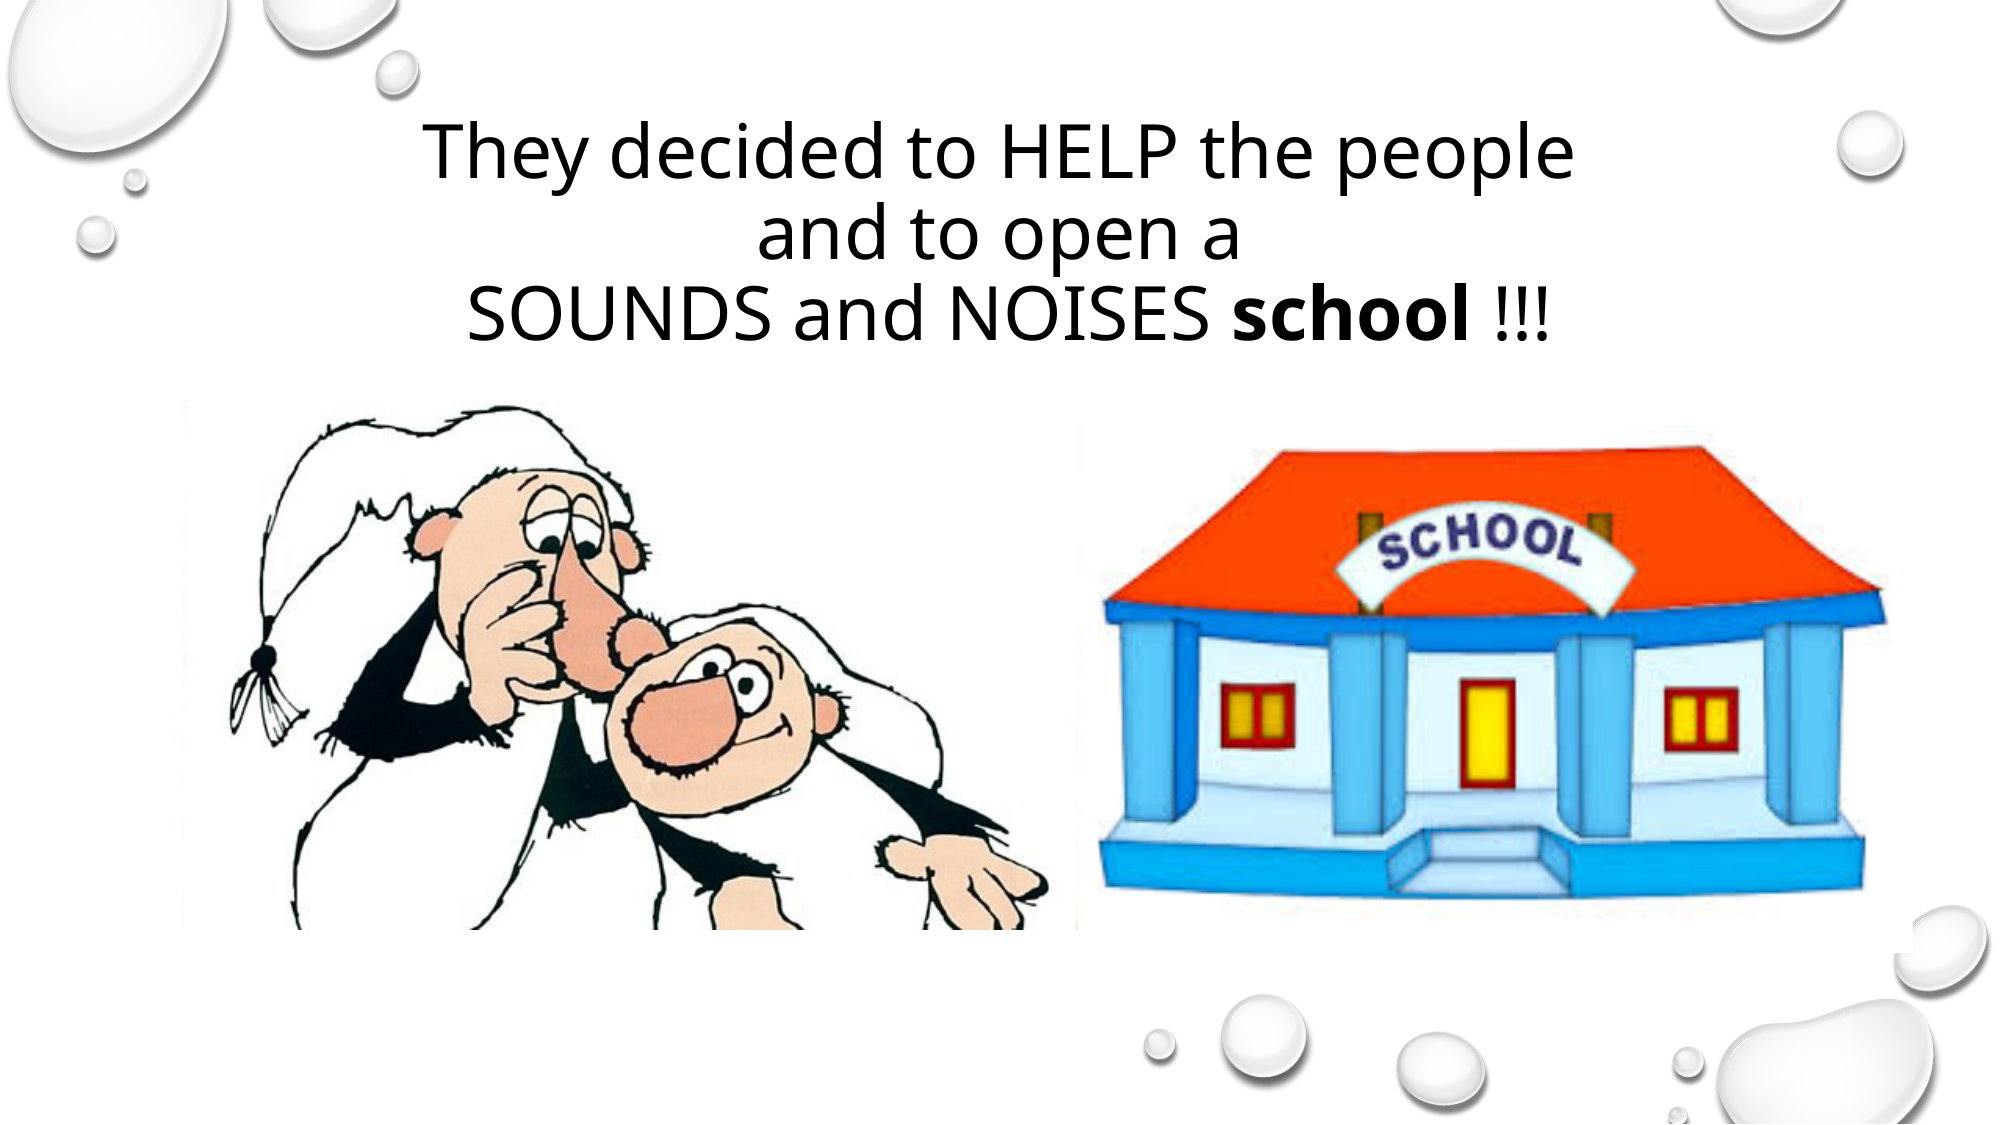

They decided to HELP the people
and to open a
SOUNDS and NOISES school !!!